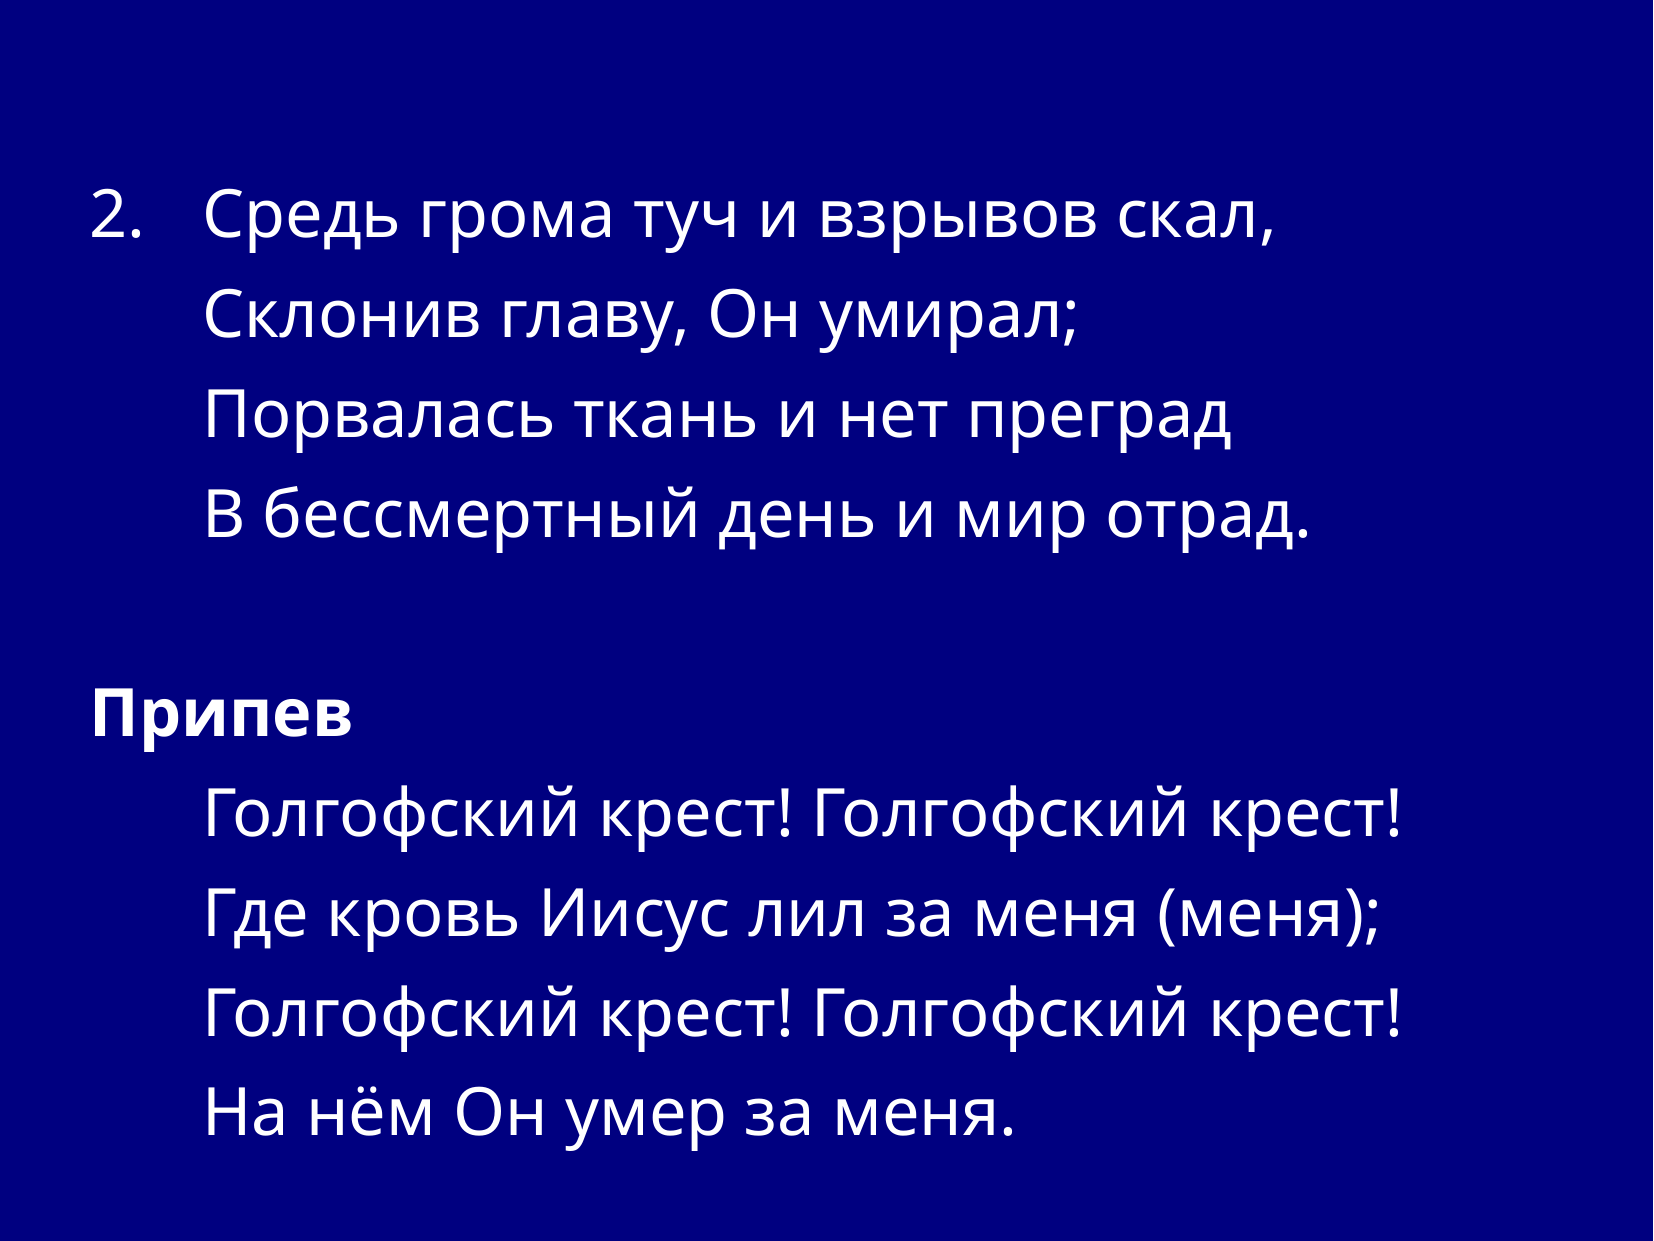

2.	Средь грома туч и взрывов скал,
	Склонив главу, Он умирал;
	Порвалась ткань и нет преград
	В бессмертный день и мир отрад.
Припев
	Голгофский крест! Голгофский крест!
	Где кровь Иисус лил за меня (меня);
	Голгофский крест! Голгофский крест!
	На нём Он умер за меня.